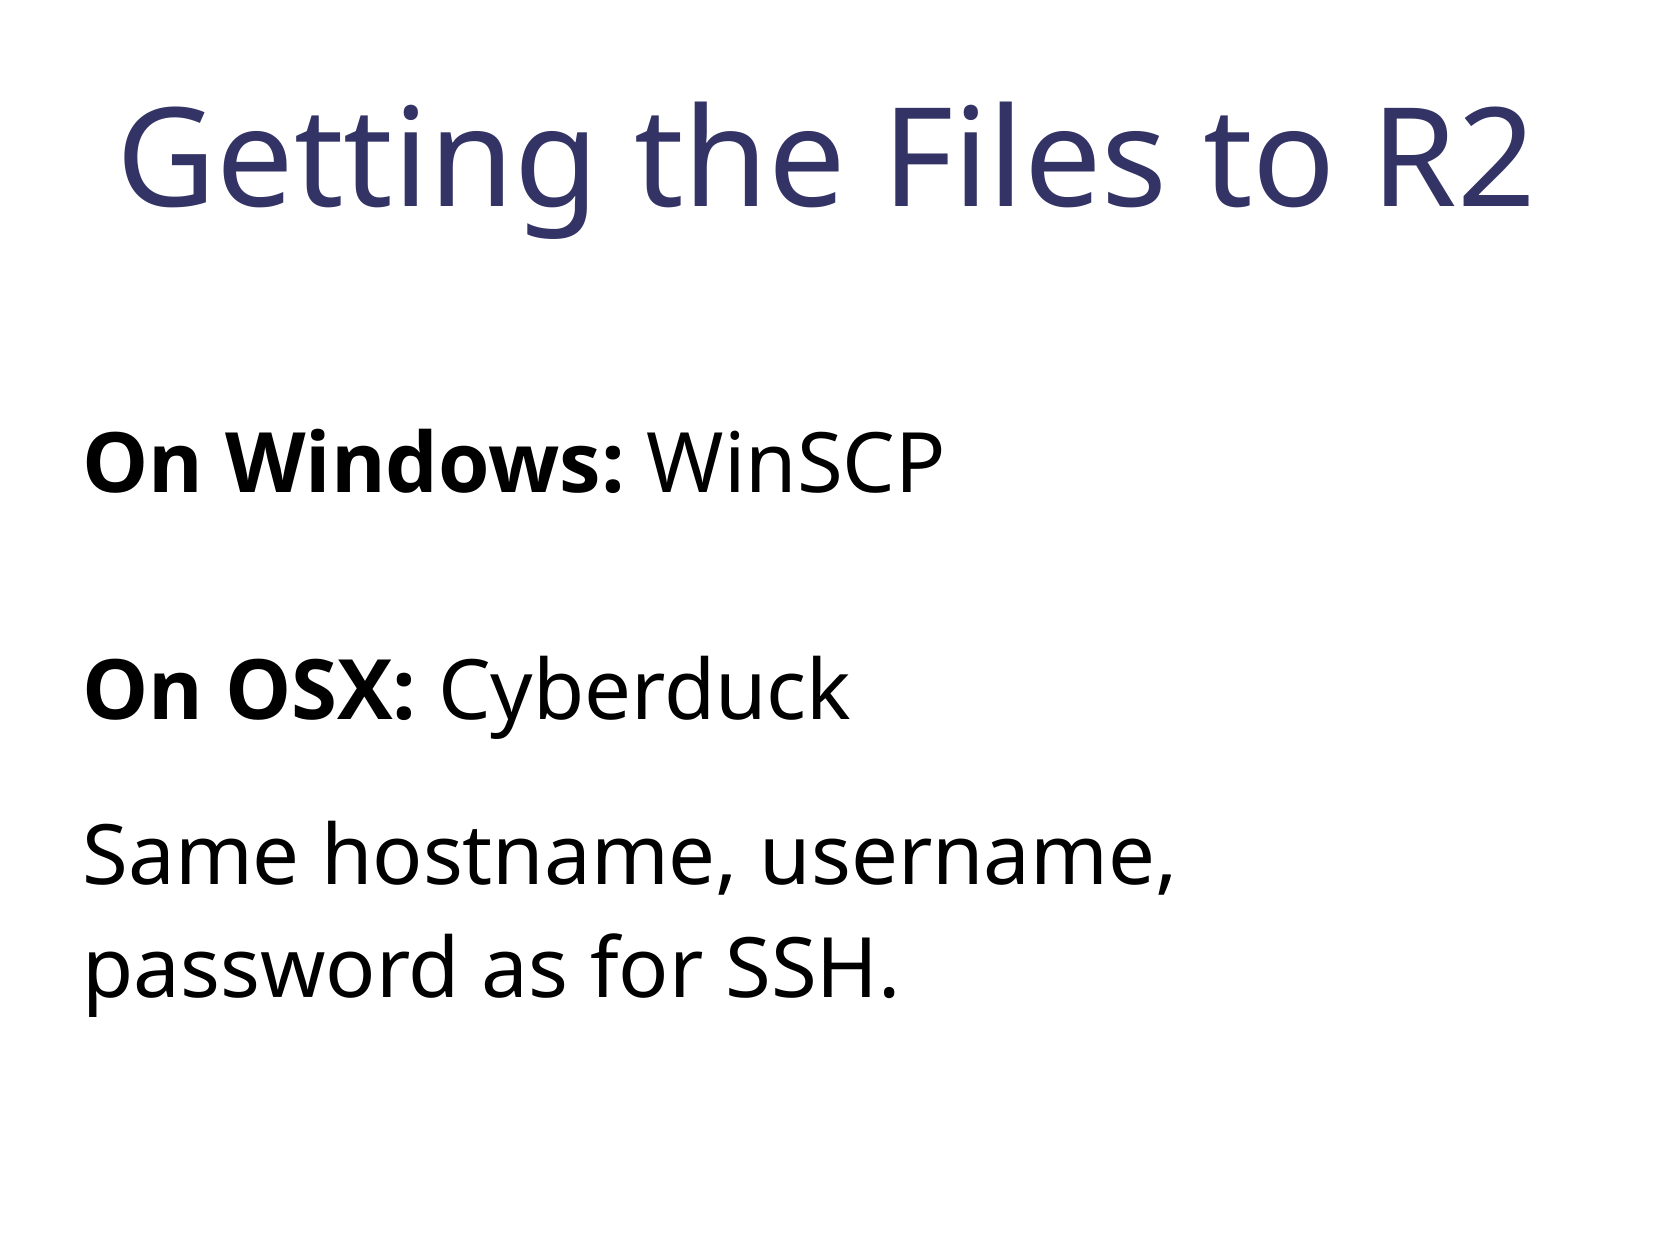

# Getting the Files to R2
On Windows: WinSCP
On OSX: Cyberduck
Same hostname, username, password as for SSH.